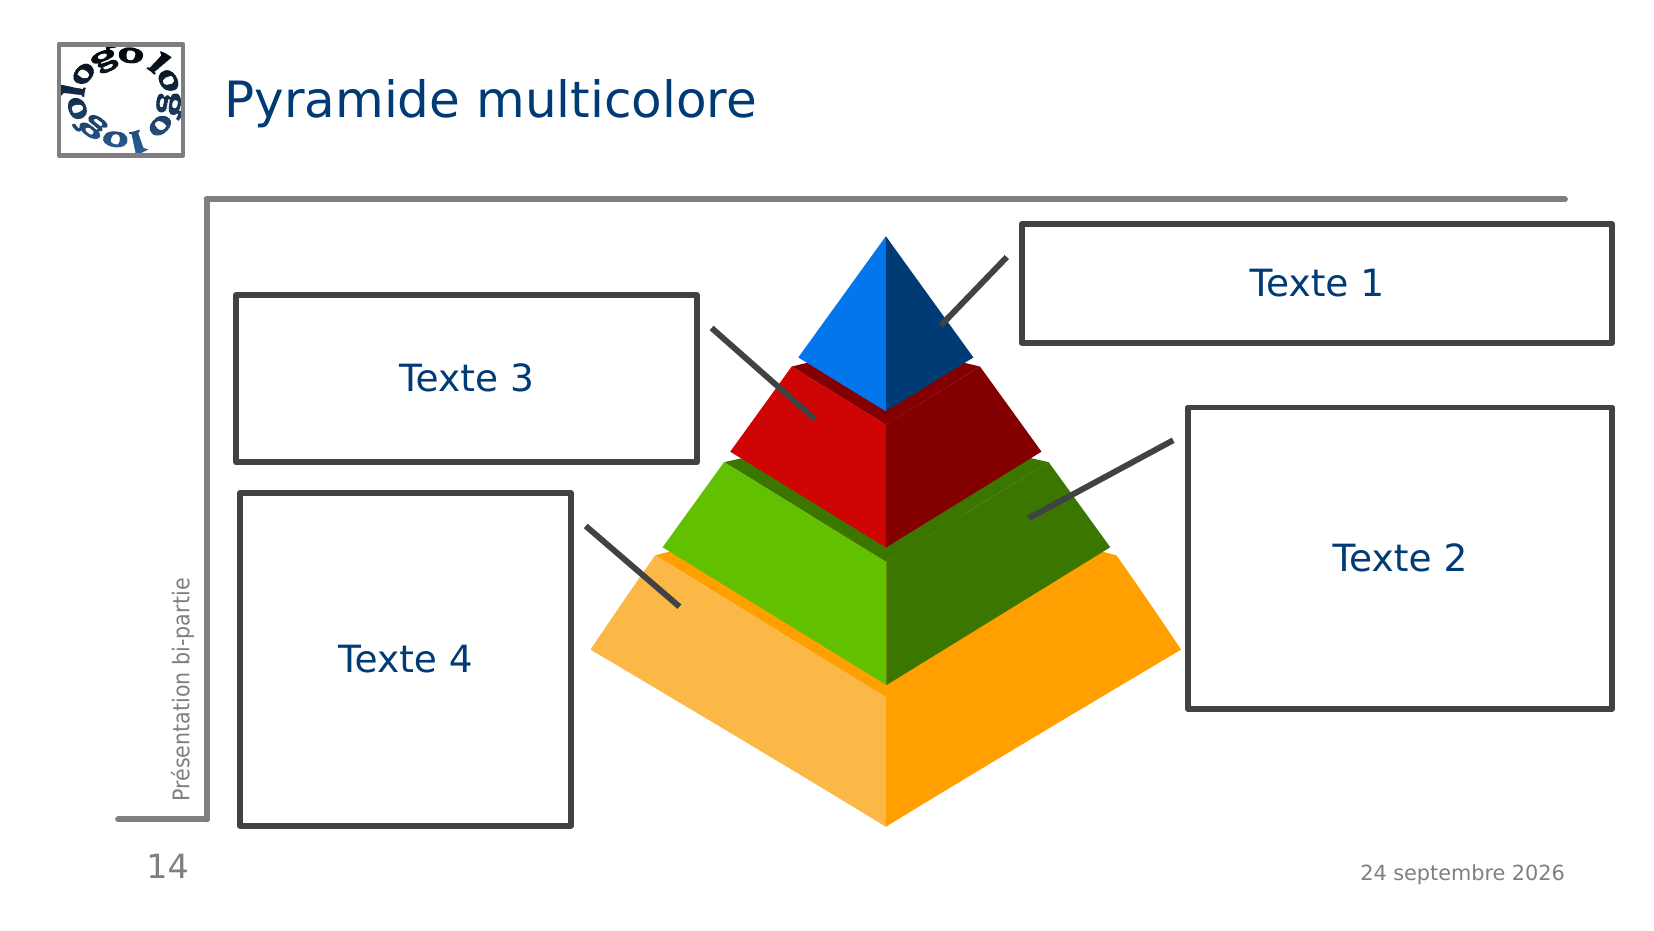

# Pyramide multicolore
Texte 1
Texte 3
Texte 2
Texte 4
Présentation bi-partie